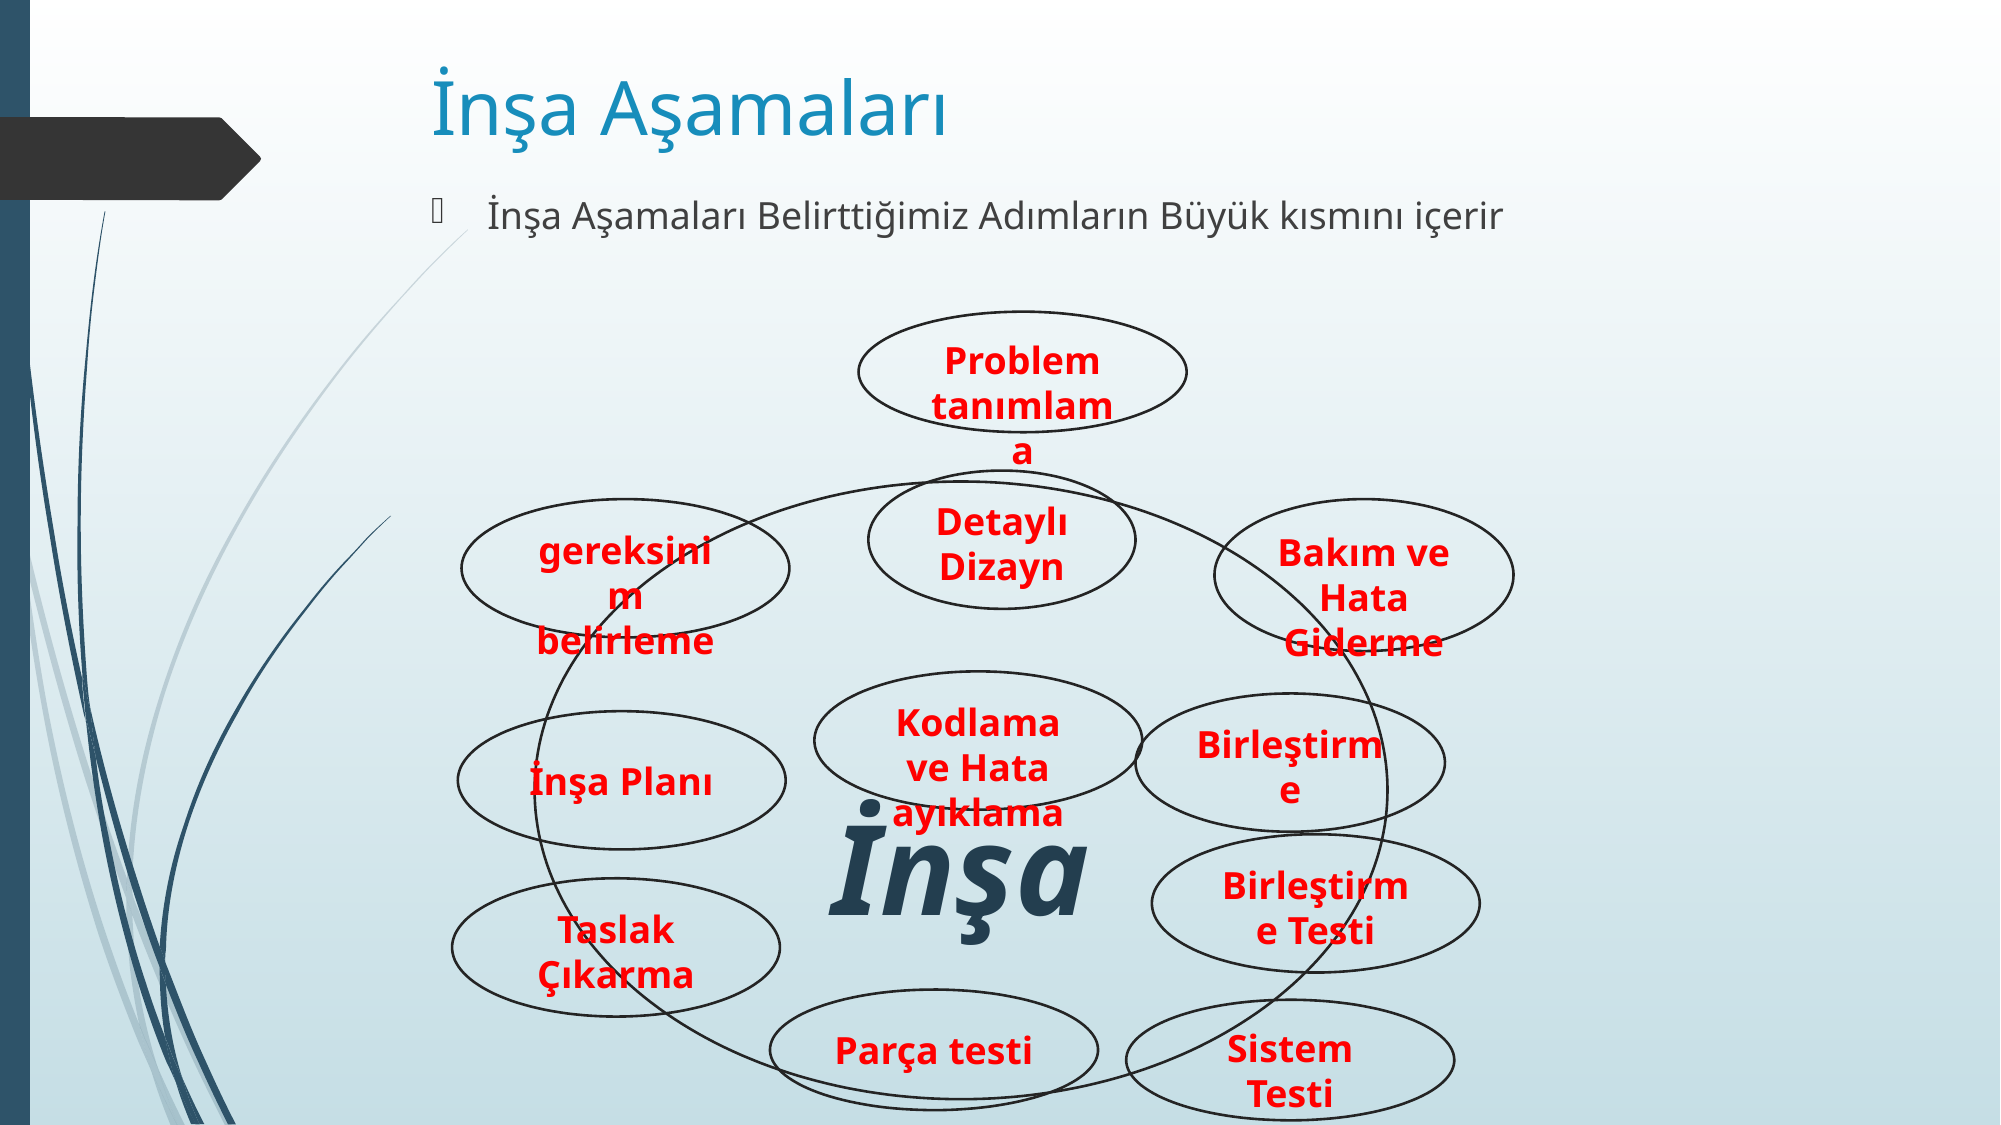

# İnşa Aşamaları
İnşa Aşamaları Belirttiğimiz Adımların Büyük kısmını içerir
Problem tanımlama
Detaylı Dizayn
İnşa
gereksinim belirleme
Bakım ve Hata Giderme
Kodlama ve Hata ayıklama
Birleştirme
İnşa Planı
Birleştirme Testi
Taslak Çıkarma
Parça testi
Sistem Testi